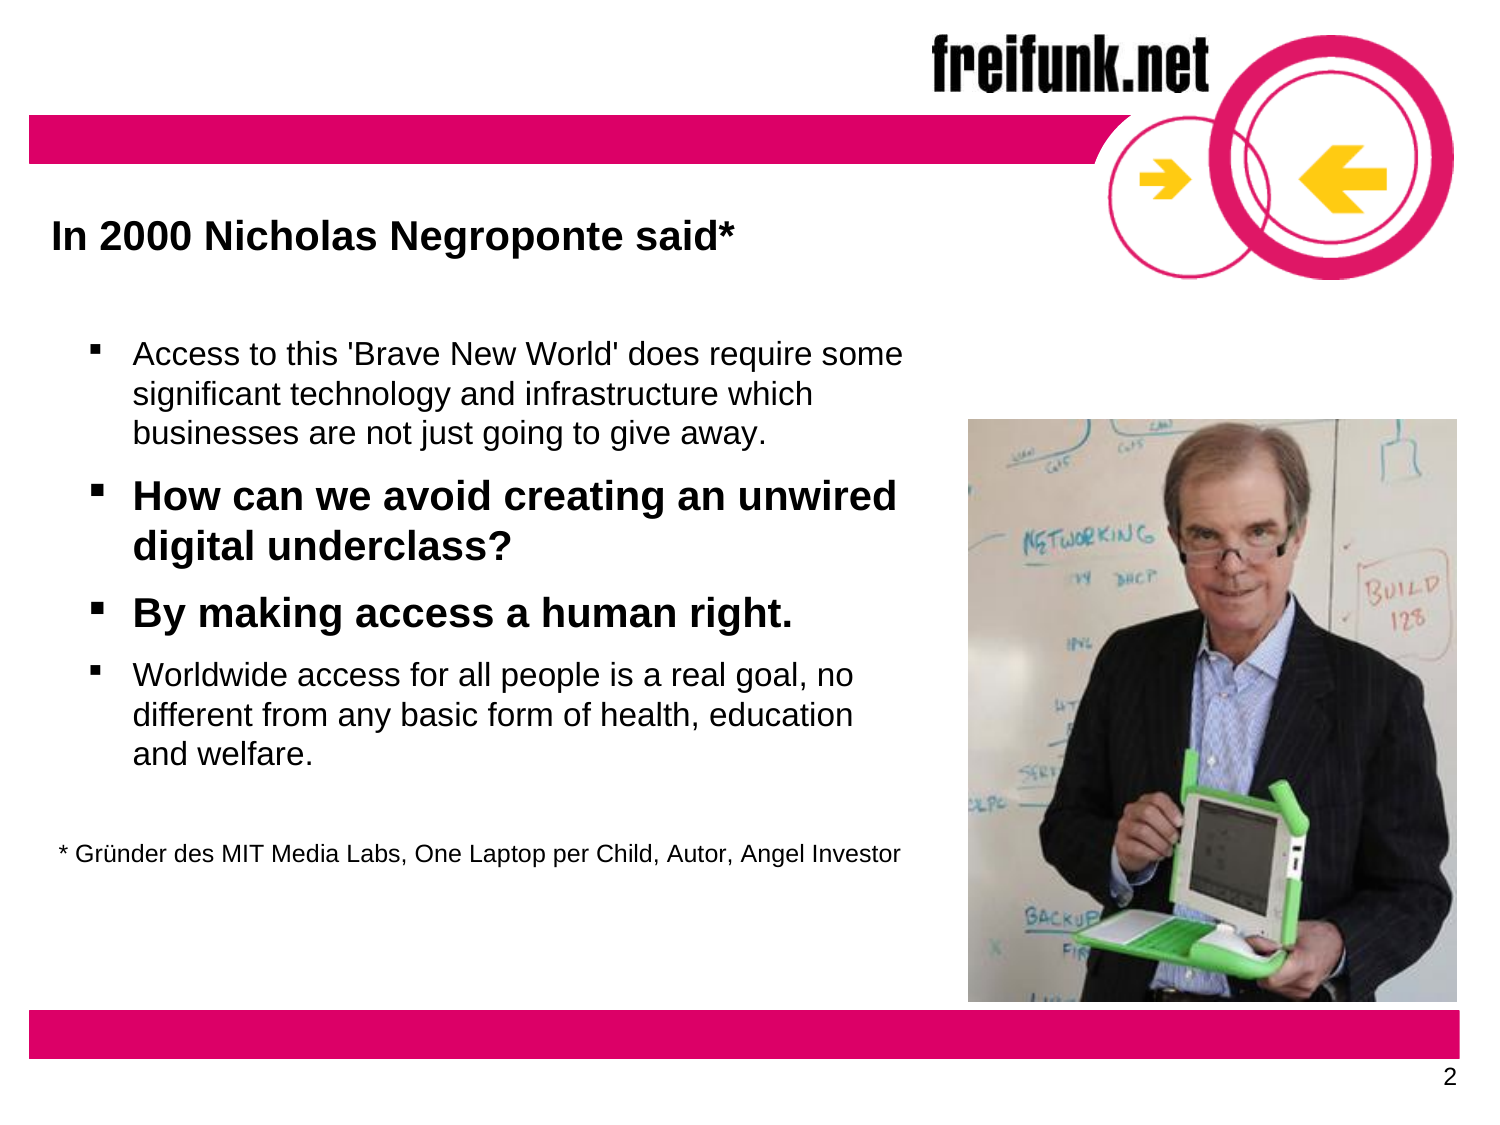

In 2000 Nicholas Negroponte said*
Access to this 'Brave New World' does require some significant technology and infrastructure which businesses are not just going to give away.
How can we avoid creating an unwired digital underclass?
By making access a human right.
Worldwide access for all people is a real goal, no different from any basic form of health, education and welfare.
* Gründer des MIT Media Labs, One Laptop per Child, Autor, Angel Investor
2